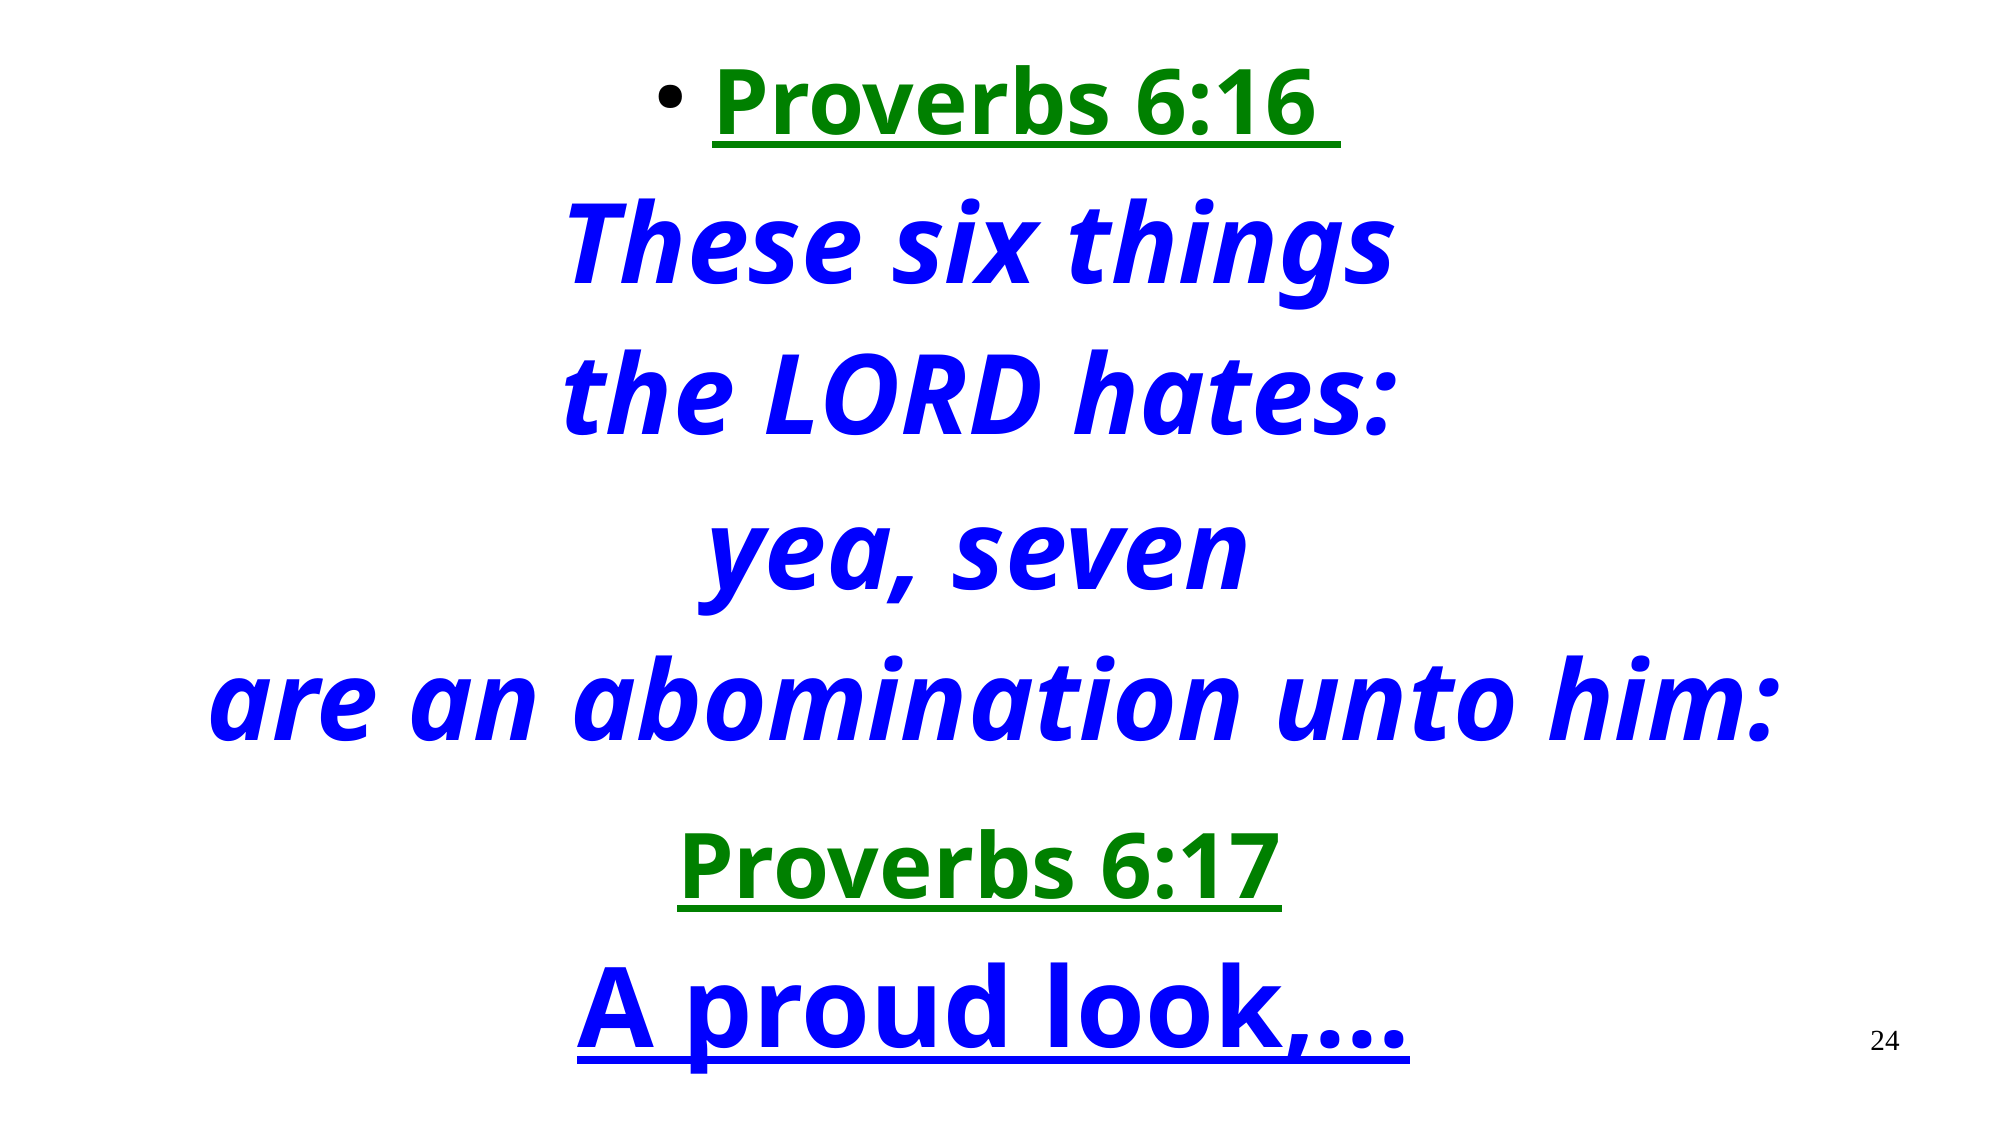

# Proverbs 6:16
These six things
the LORD hates:
yea, seven
are an abomination unto him:
Proverbs 6:17
A proud look,...
24